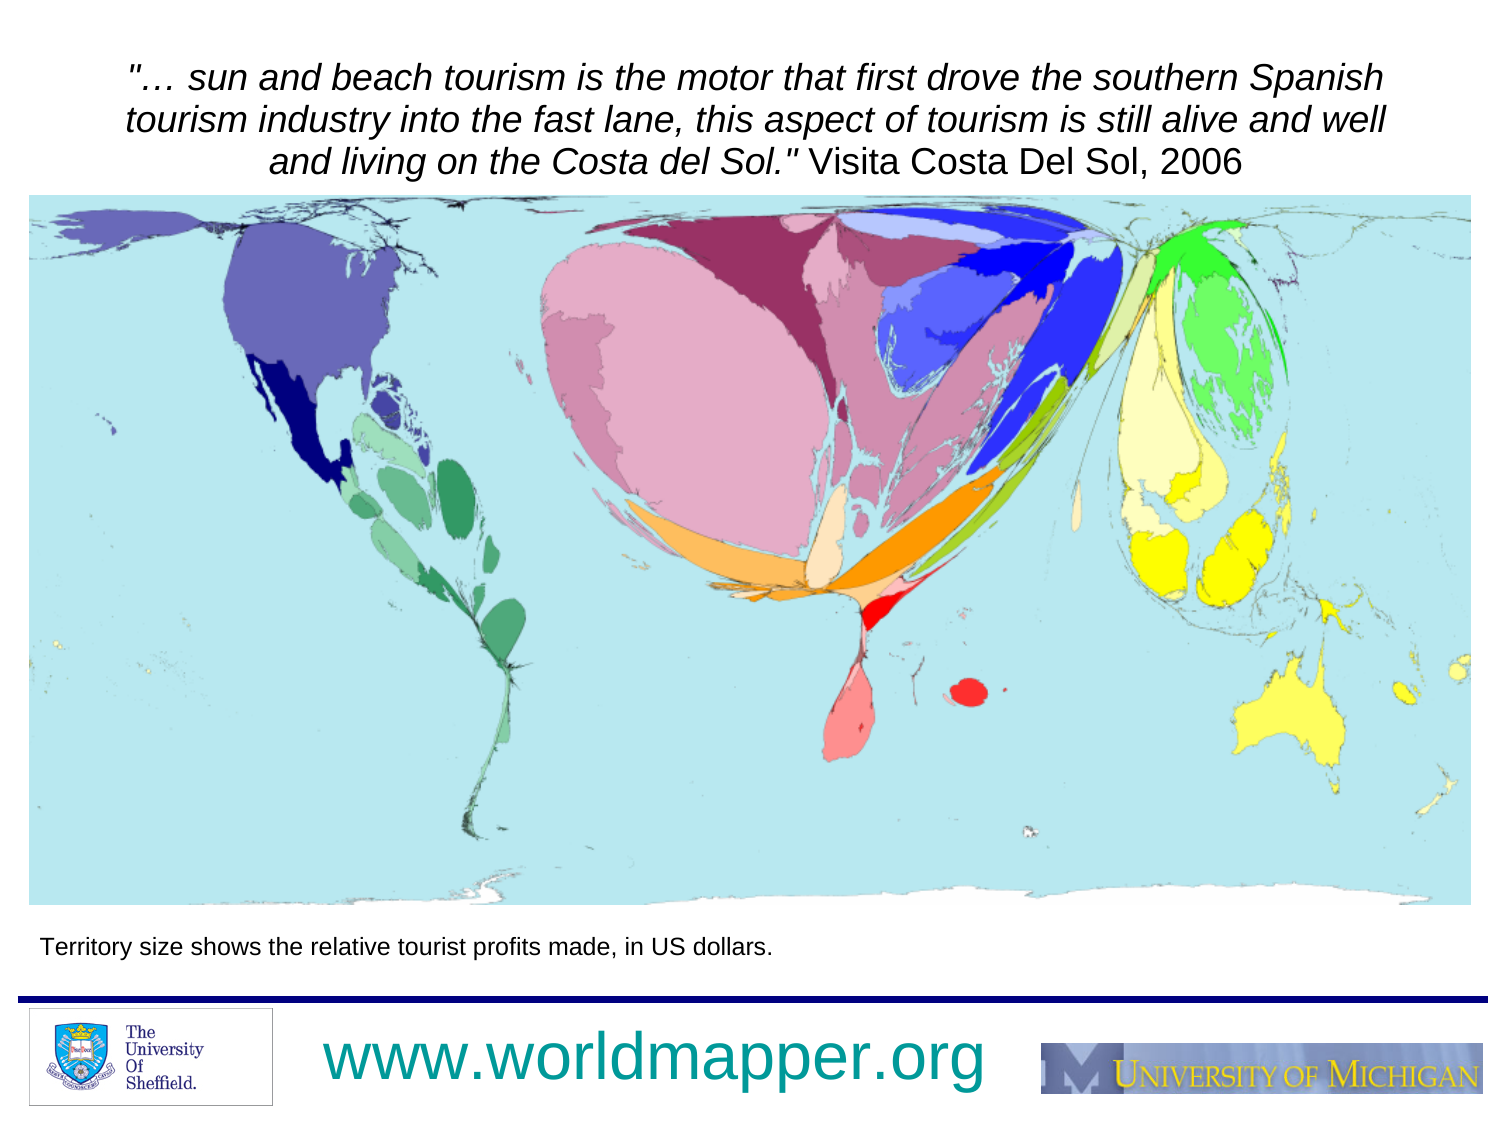

# "… sun and beach tourism is the motor that first drove the southern Spanish tourism industry into the fast lane, this aspect of tourism is still alive and well and living on the Costa del Sol." Visita Costa Del Sol, 2006
Territory size shows the relative tourist profits made, in US dollars.